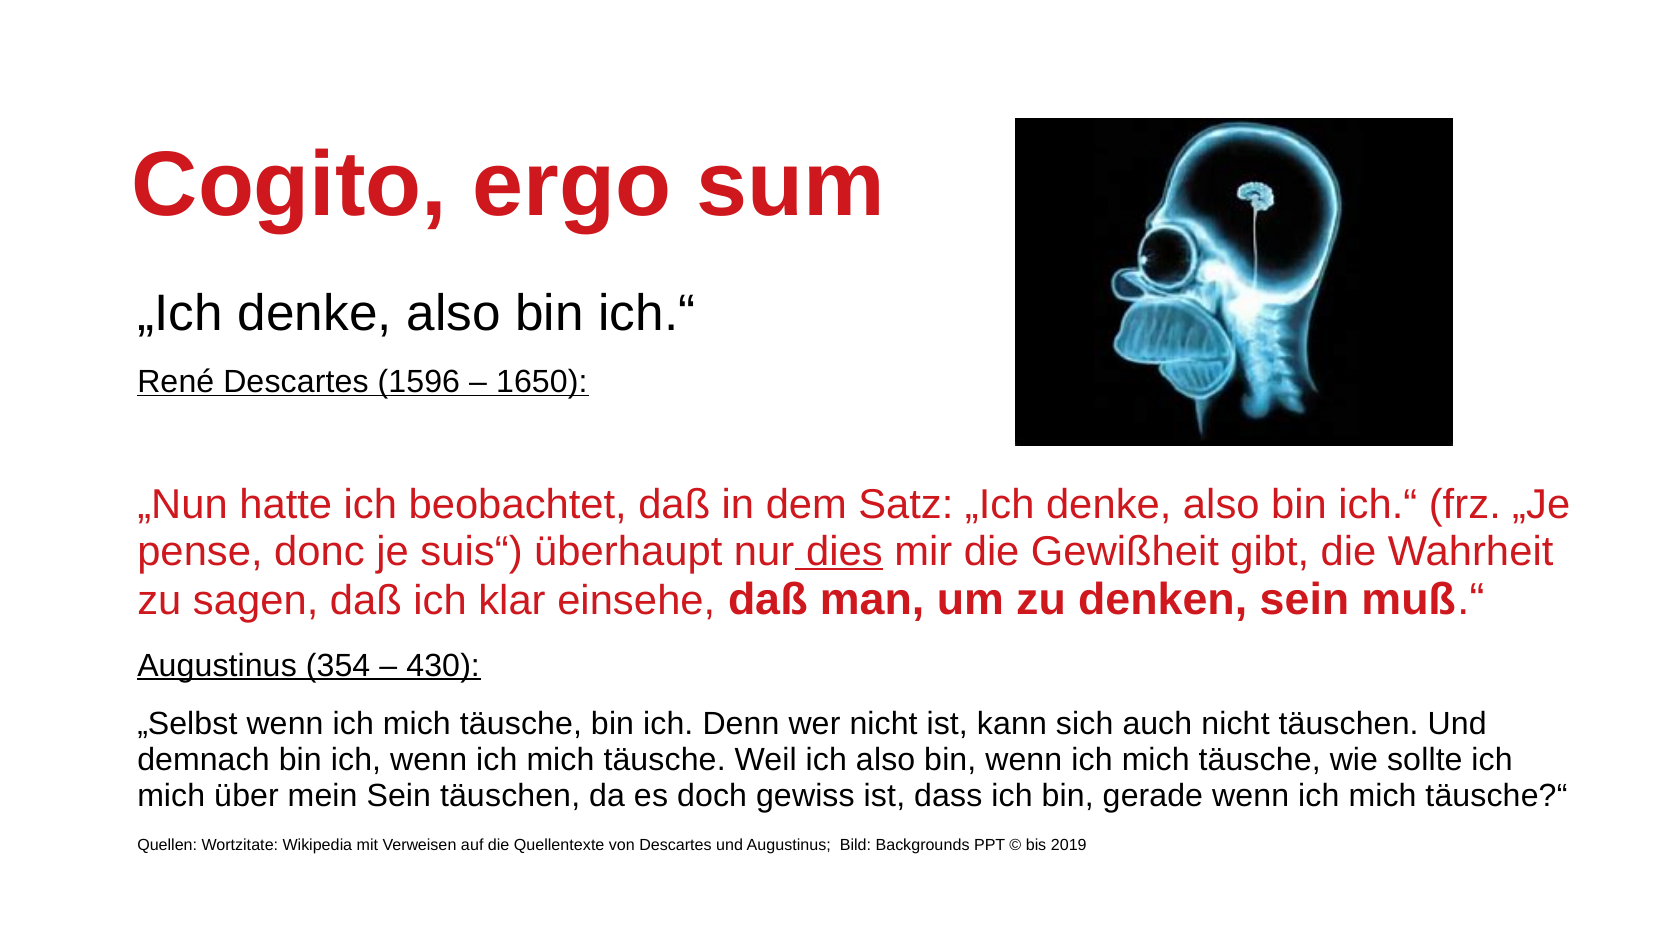

# Cogito, ergo sum
„Ich denke, also bin ich.“
René Descartes (1596 – 1650):
„Nun hatte ich beobachtet, daß in dem Satz: „Ich denke, also bin ich.“ (frz. „Je pense, donc je suis“) überhaupt nur dies mir die Gewißheit gibt, die Wahrheit zu sagen, daß ich klar einsehe, daß man, um zu denken, sein muß.“
Augustinus (354 – 430):
„Selbst wenn ich mich täusche, bin ich. Denn wer nicht ist, kann sich auch nicht täuschen. Und demnach bin ich, wenn ich mich täusche. Weil ich also bin, wenn ich mich täusche, wie sollte ich mich über mein Sein täuschen, da es doch gewiss ist, dass ich bin, gerade wenn ich mich täusche?“
Quellen: Wortzitate: Wikipedia mit Verweisen auf die Quellentexte von Descartes und Augustinus; Bild: Backgrounds PPT © bis 2019